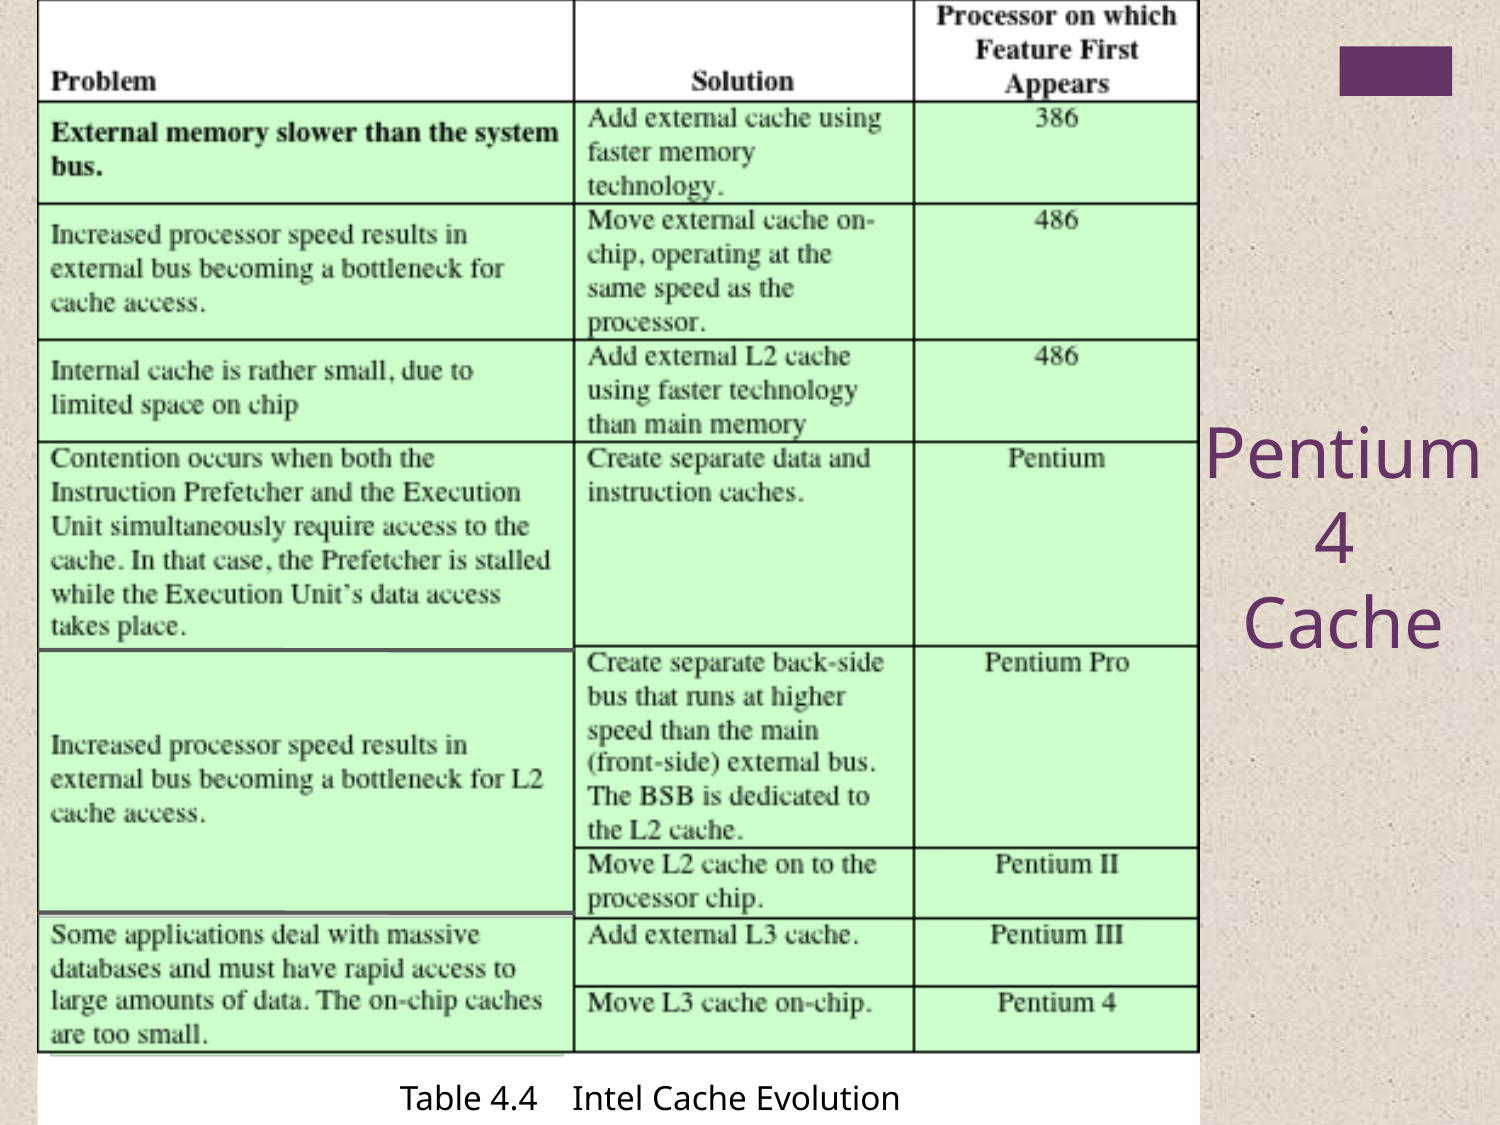

# Pentium 4 Cache
Table 4.4 Intel Cache Evolution